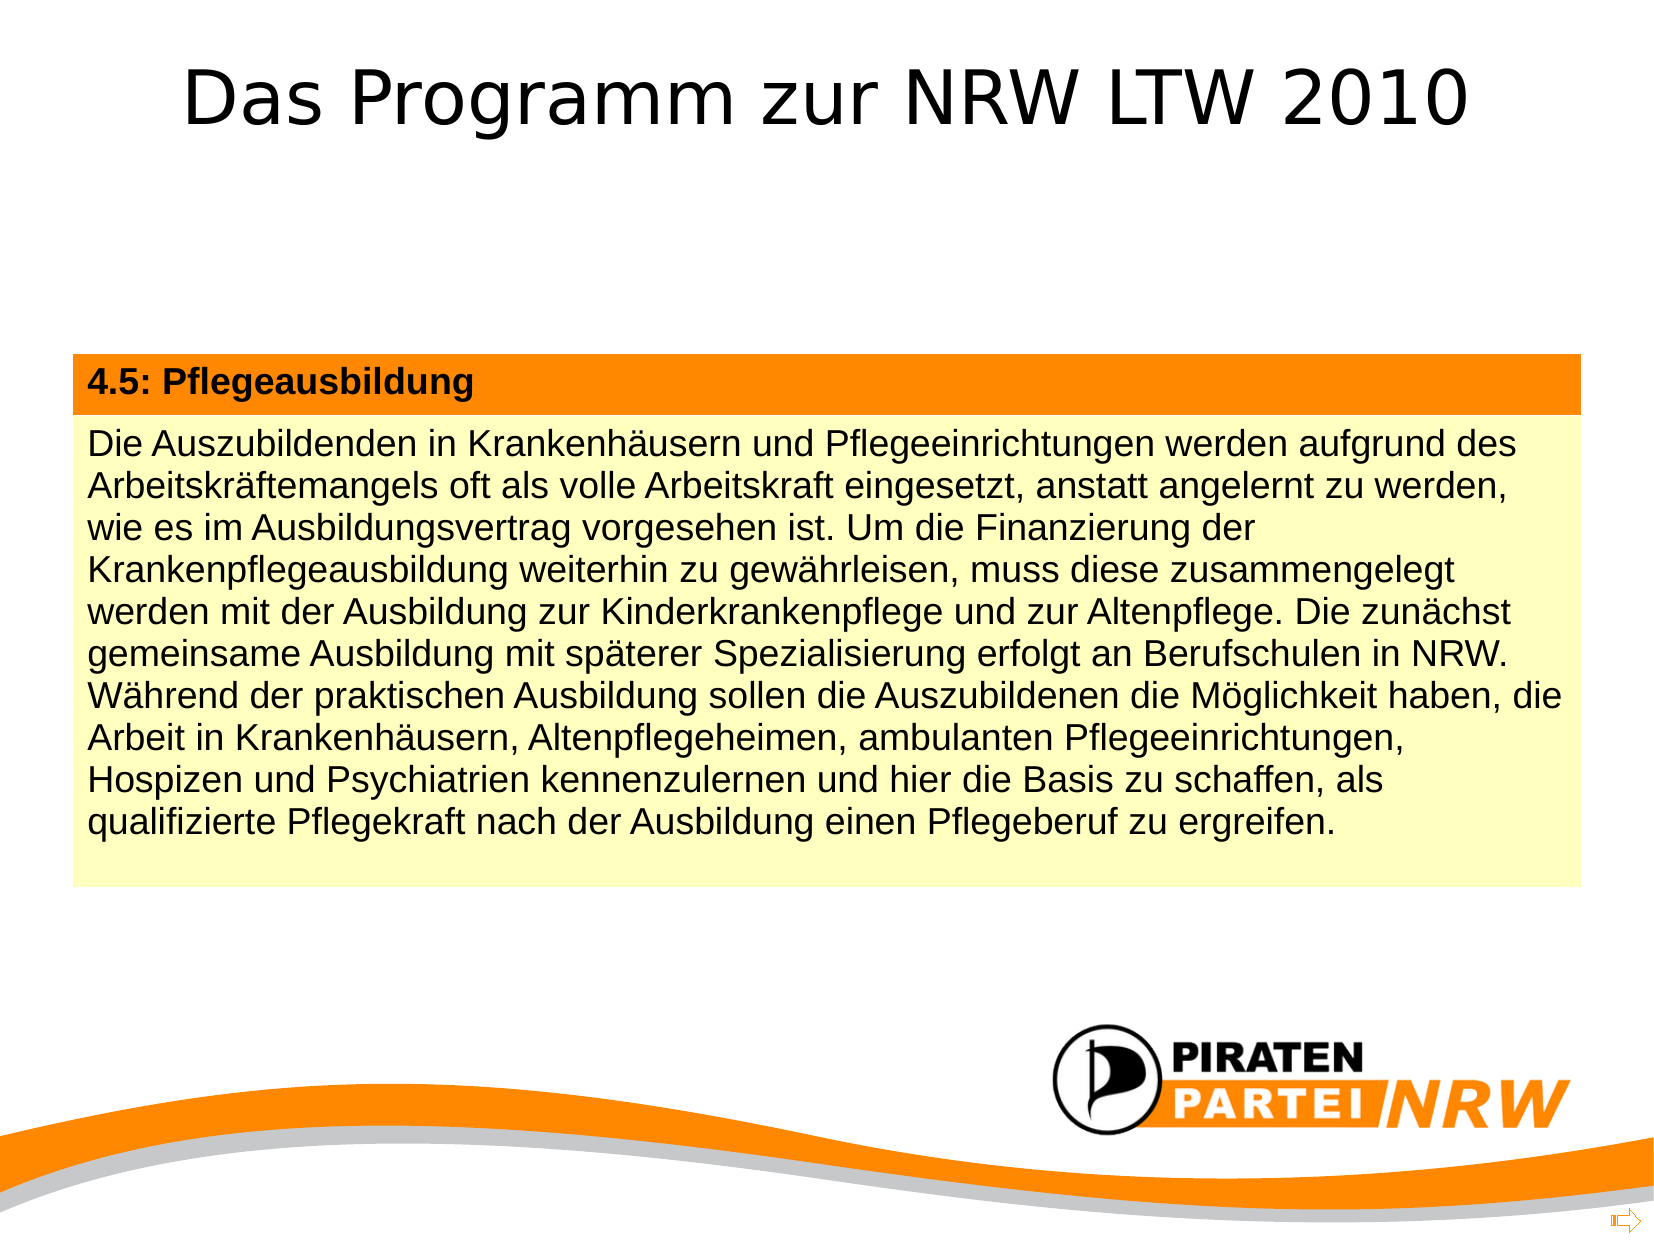

# Das Programm zur NRW LTW 2010
| 4.5: Pflegeausbildung |
| --- |
| Die Auszubildenden in Krankenhäusern und Pflegeeinrichtungen werden aufgrund des Arbeitskräftemangels oft als volle Arbeitskraft eingesetzt, anstatt angelernt zu werden, wie es im Ausbildungsvertrag vorgesehen ist. Um die Finanzierung der Krankenpflegeausbildung weiterhin zu gewährleisen, muss diese zusammengelegt werden mit der Ausbildung zur Kinderkrankenpflege und zur Altenpflege. Die zunächst gemeinsame Ausbildung mit späterer Spezialisierung erfolgt an Berufschulen in NRW. Während der praktischen Ausbildung sollen die Auszubildenen die Möglichkeit haben, die Arbeit in Krankenhäusern, Altenpflegeheimen, ambulanten Pflegeeinrichtungen, Hospizen und Psychiatrien kennenzulernen und hier die Basis zu schaffen, als qualifizierte Pflegekraft nach der Ausbildung einen Pflegeberuf zu ergreifen. |